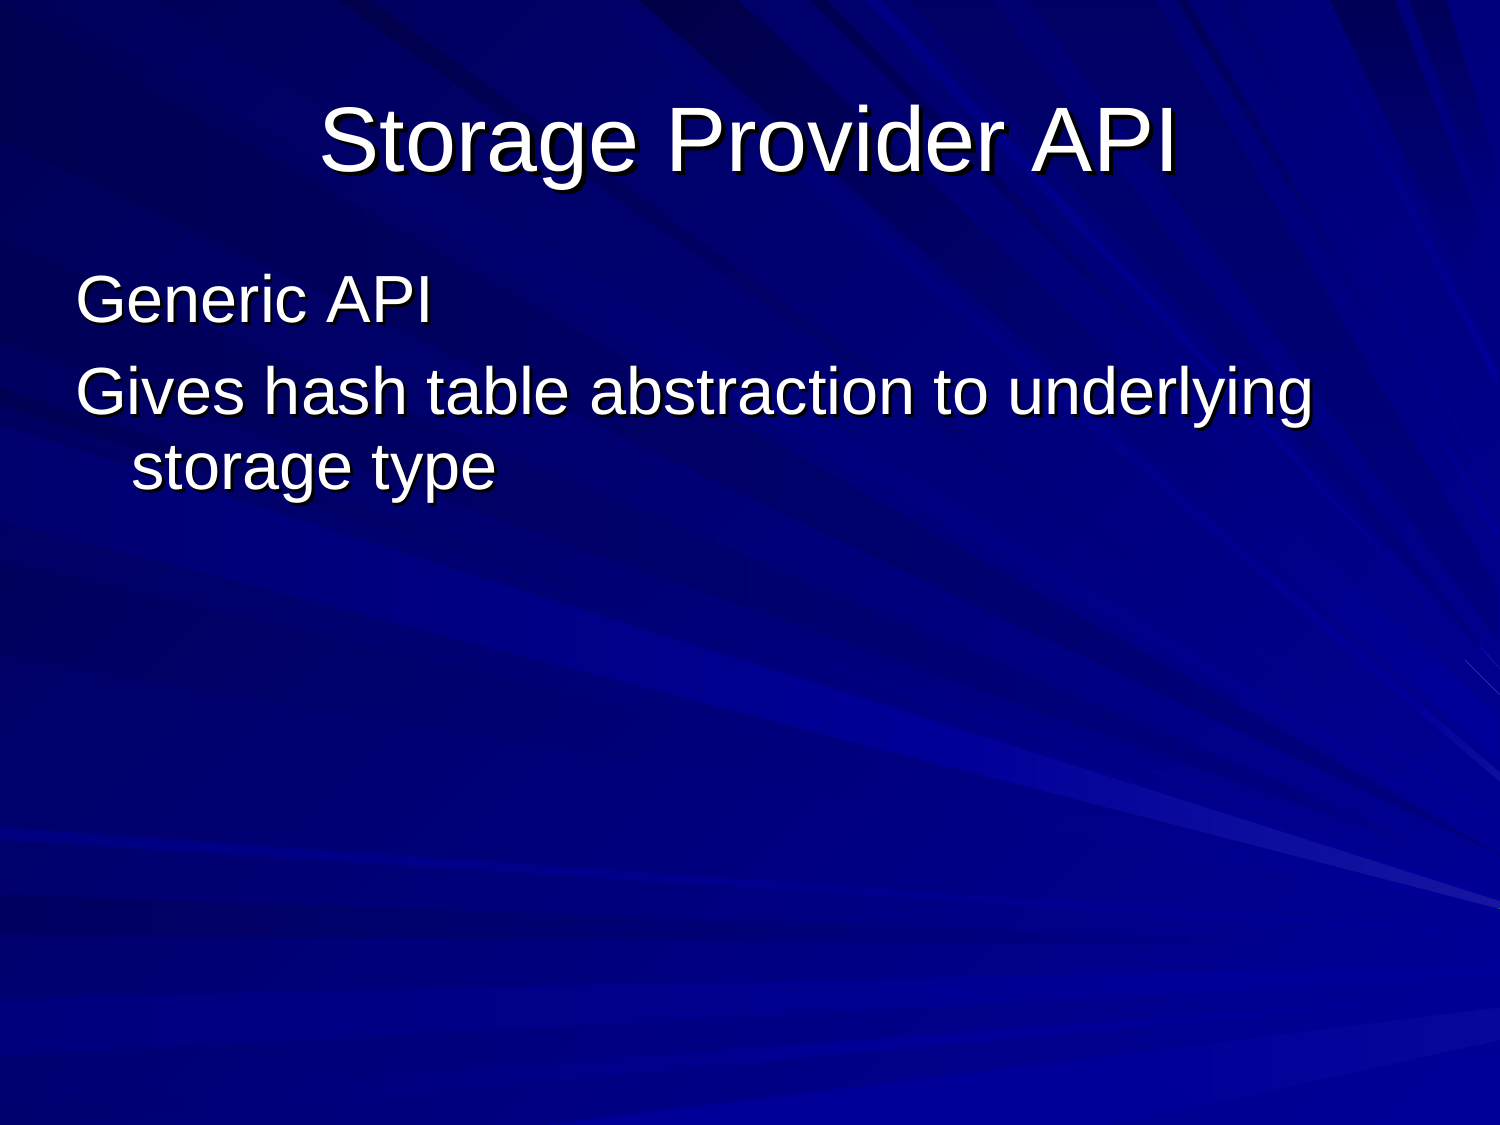

# Storage Provider API
Generic API
Gives hash table abstraction to underlying storage type